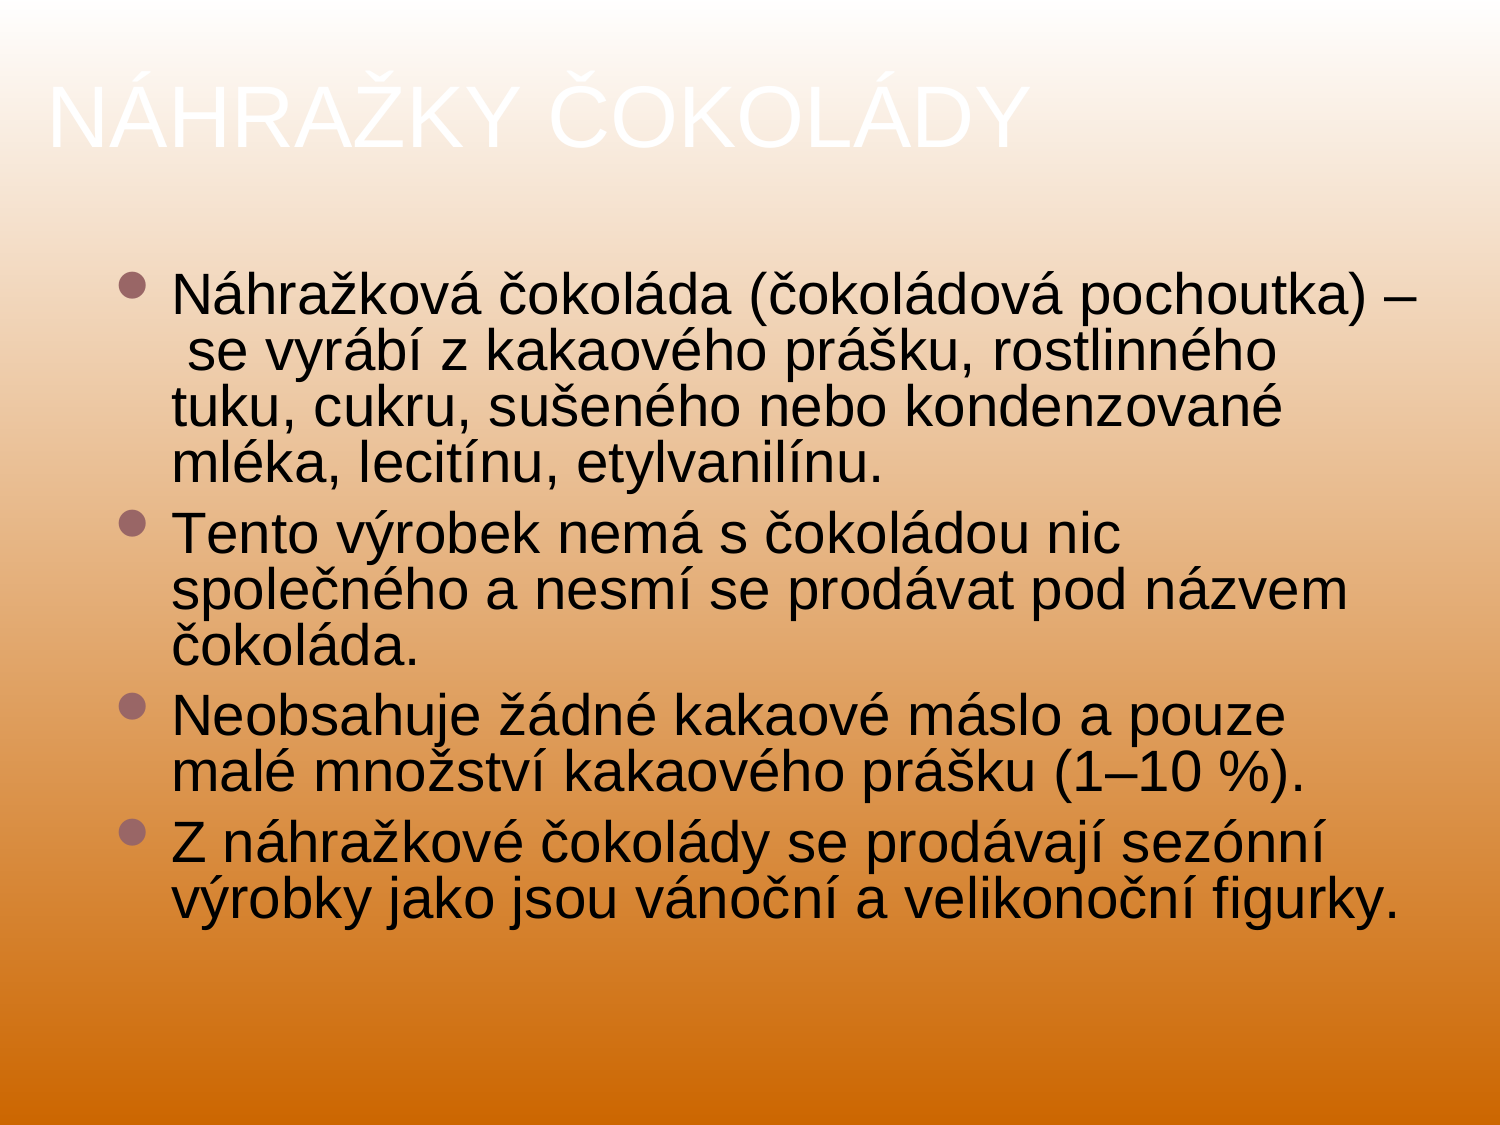

# NÁHRAŽKY ČOKOLÁDY
Náhražková čokoláda (čokoládová pochoutka) – se vyrábí z kakaového prášku, rostlinného tuku, cukru, sušeného nebo kondenzované mléka, lecitínu, etylvanilínu.
Tento výrobek nemá s čokoládou nic společného a nesmí se prodávat pod názvem čokoláda.
Neobsahuje žádné kakaové máslo a pouze malé množství kakaového prášku (1–10 %).
Z náhražkové čokolády se prodávají sezónní výrobky jako jsou vánoční a velikonoční figurky.